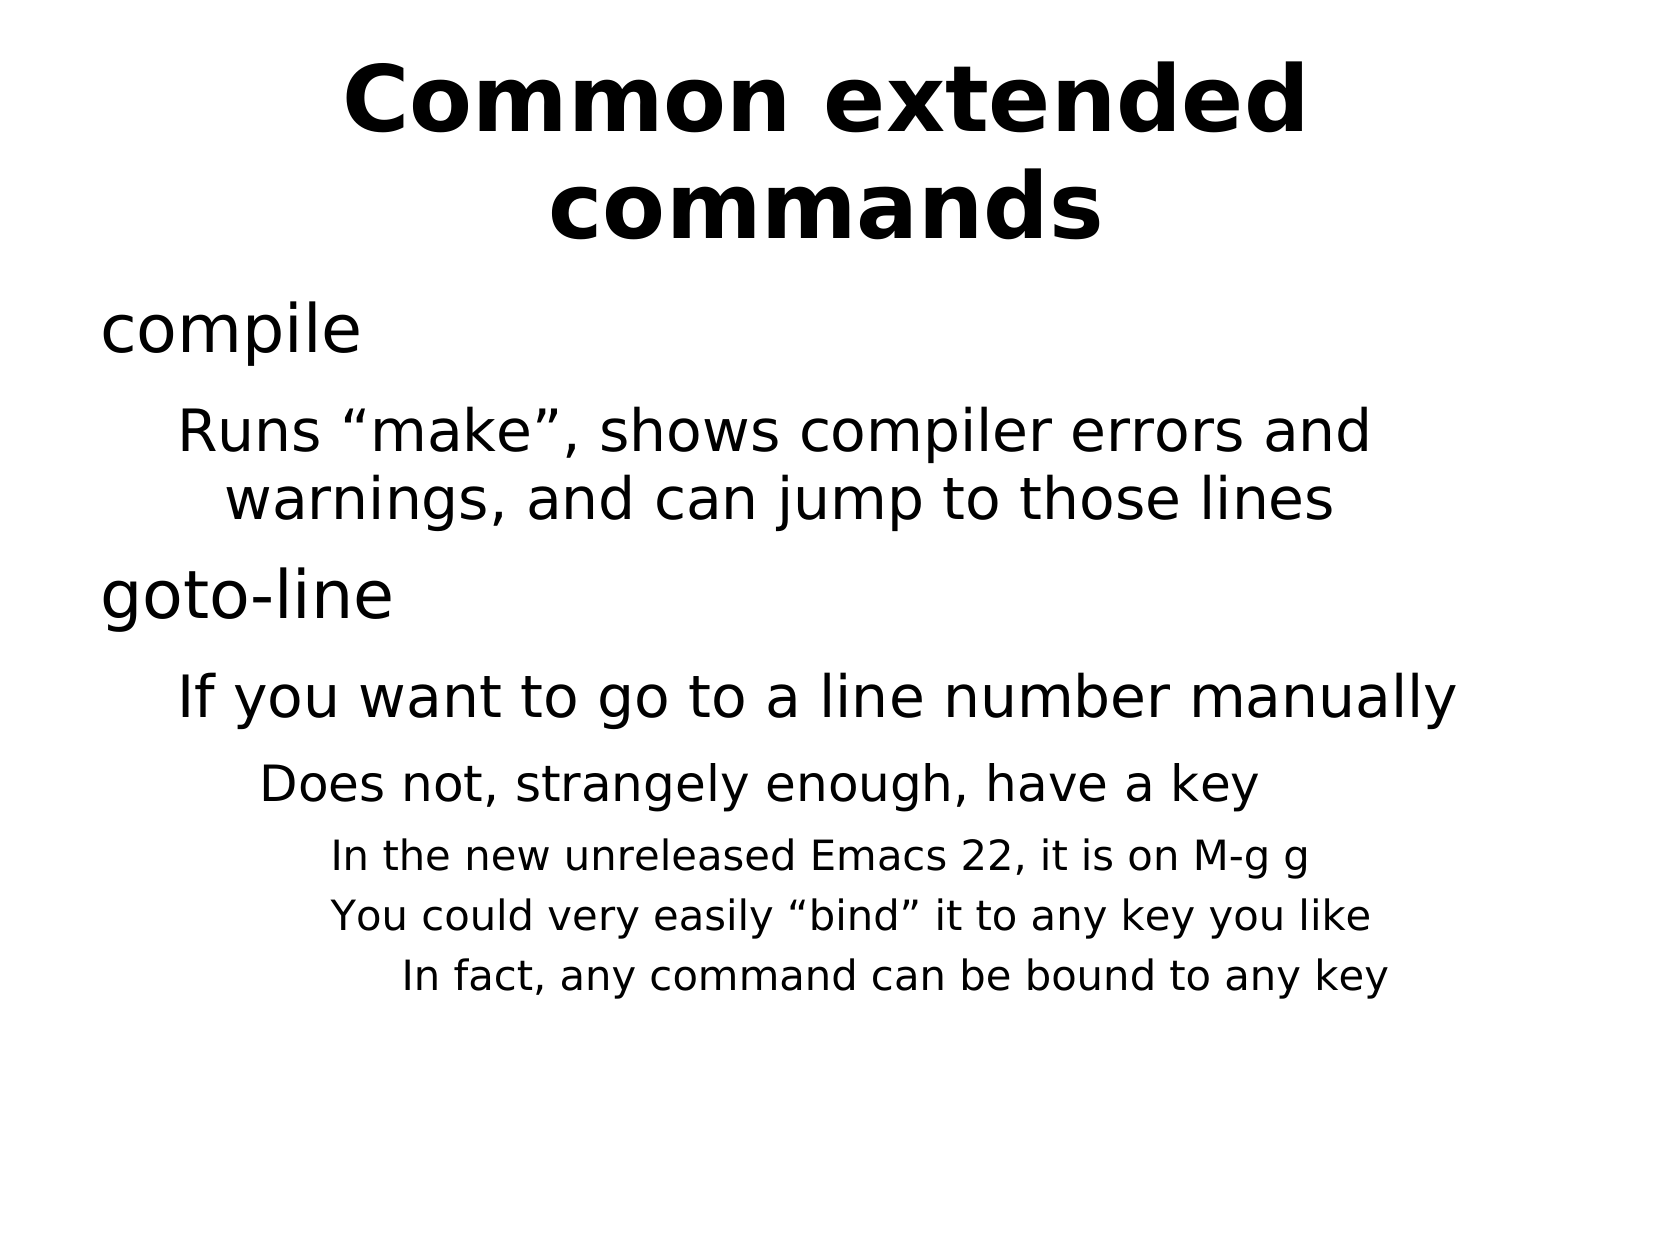

# Common extended commands
compile
Runs “make”, shows compiler errors and warnings, and can jump to those lines
goto-line
If you want to go to a line number manually
Does not, strangely enough, have a key
In the new unreleased Emacs 22, it is on M-g g
You could very easily “bind” it to any key you like
In fact, any command can be bound to any key